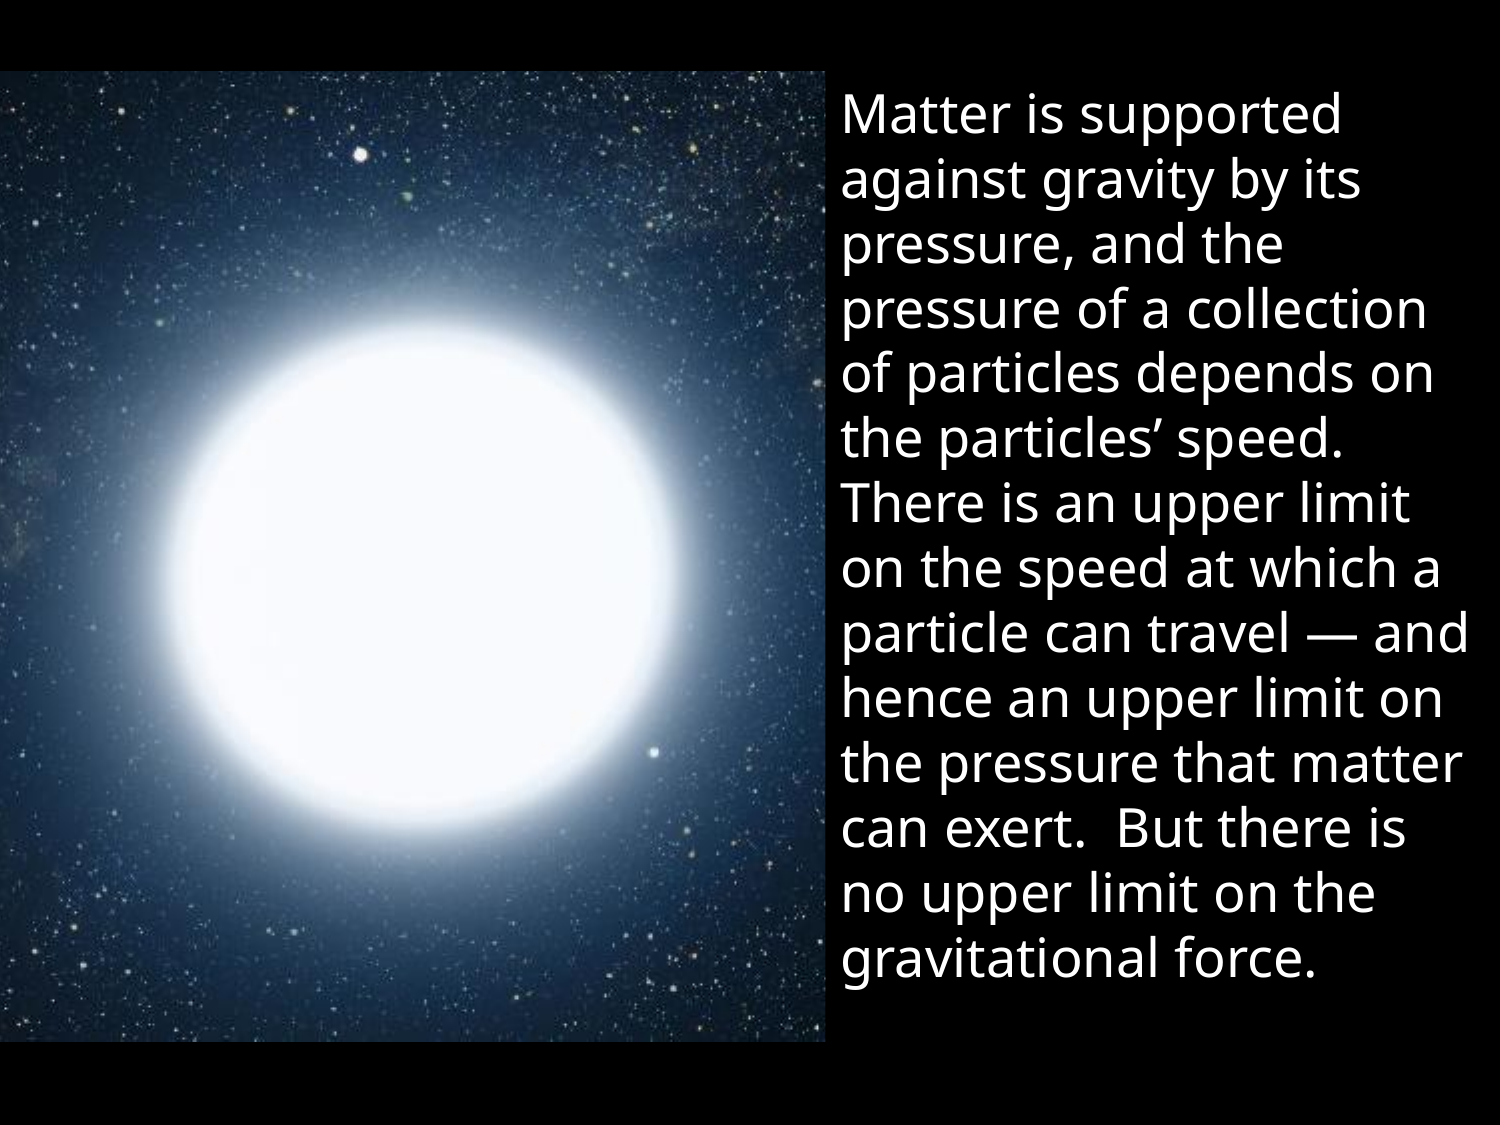

Matter is supported against gravity by its pressure, and the pressure of a collection of particles depends on the particles’ speed. There is an upper limit on the speed at which a particle can travel — and hence an upper limit on the pressure that matter can exert. But there is no upper limit on the gravitational force.